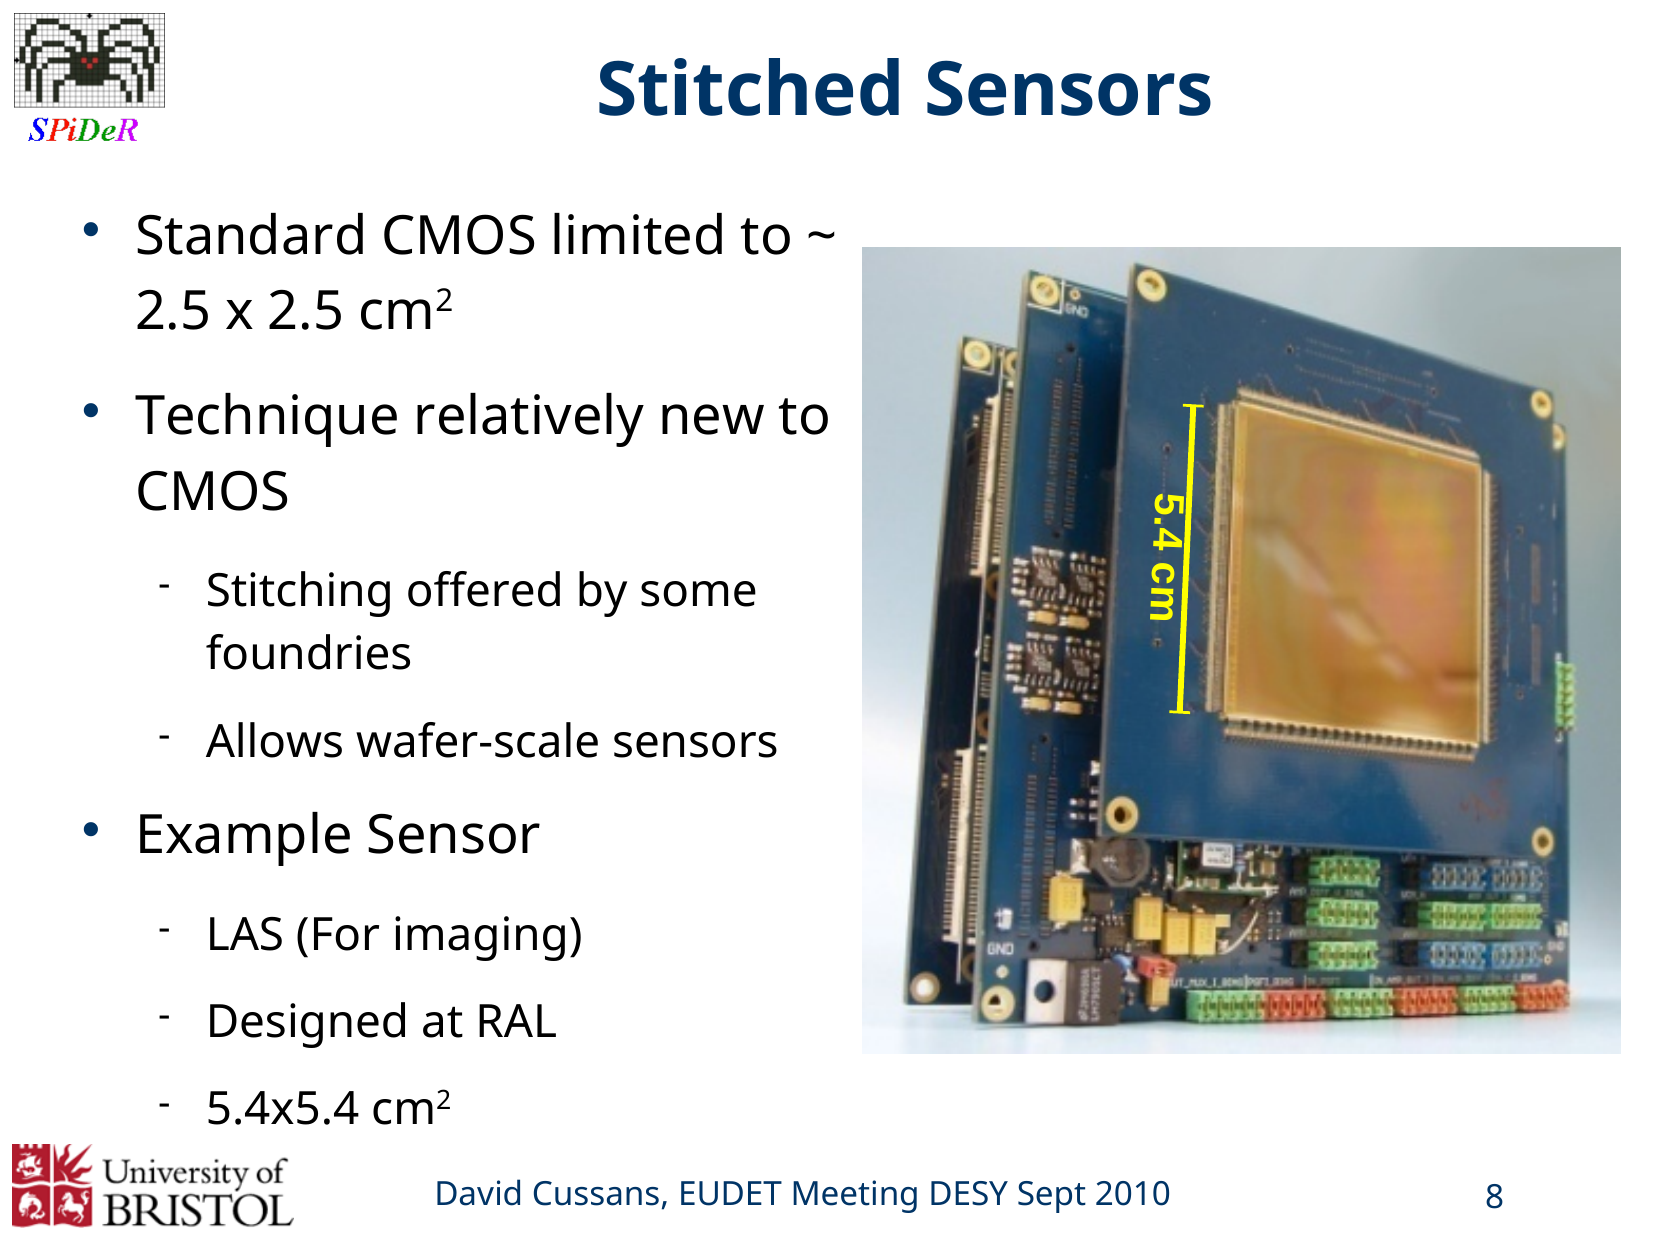

# Stitched Sensors
Standard CMOS limited to ~ 2.5 x 2.5 cm2
Technique relatively new to CMOS
Stitching offered by some foundries
Allows wafer-scale sensors
Example Sensor
LAS (For imaging)
Designed at RAL
5.4x5.4 cm2
5.4 cm